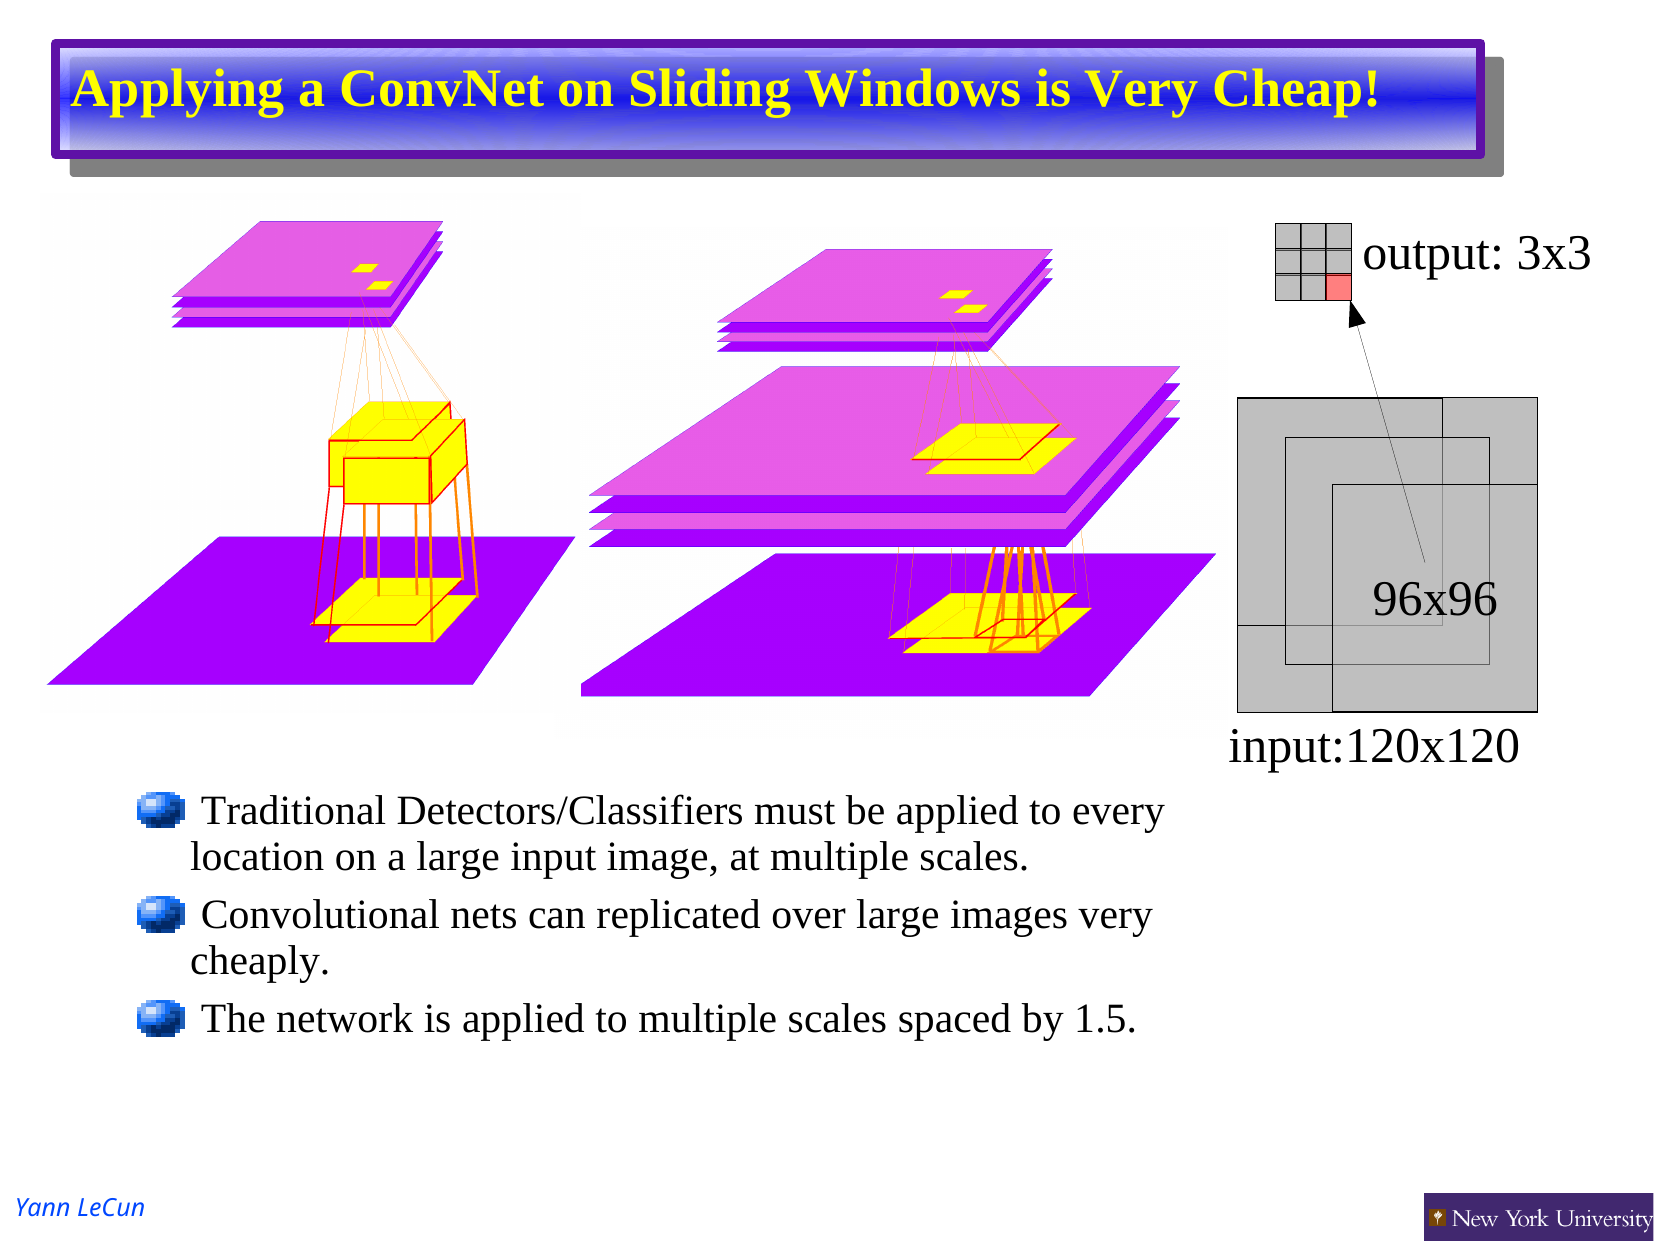

Applying a ConvNet on Sliding Windows is Very Cheap!
output: 3x3
96x96
input:120x120
 Traditional Detectors/Classifiers must be applied to every location on a large input image, at multiple scales.
 Convolutional nets can replicated over large images very cheaply.
 The network is applied to multiple scales spaced by 1.5.